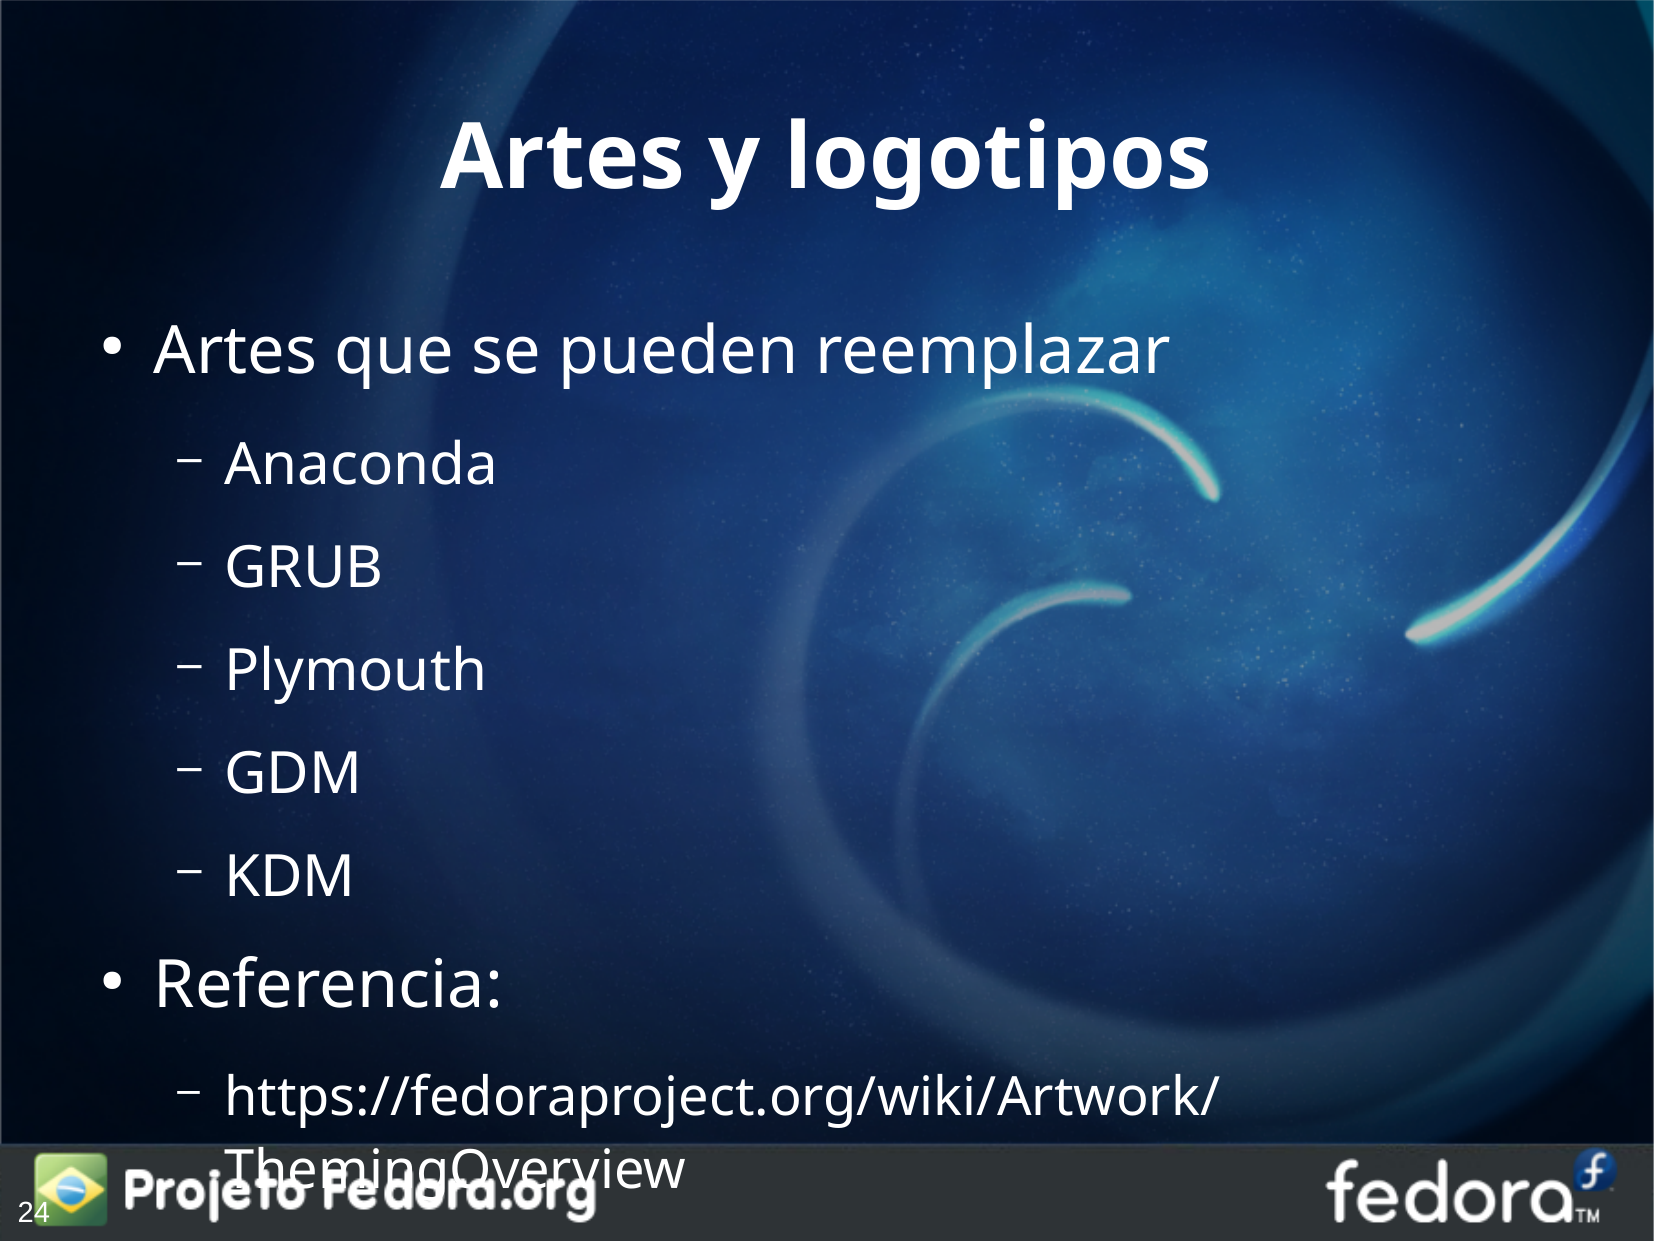

# Artes y logotipos
Artes que se pueden reemplazar
Anaconda
GRUB
Plymouth
GDM
KDM
Referencia:
https://fedoraproject.org/wiki/Artwork/ThemingOverview
24